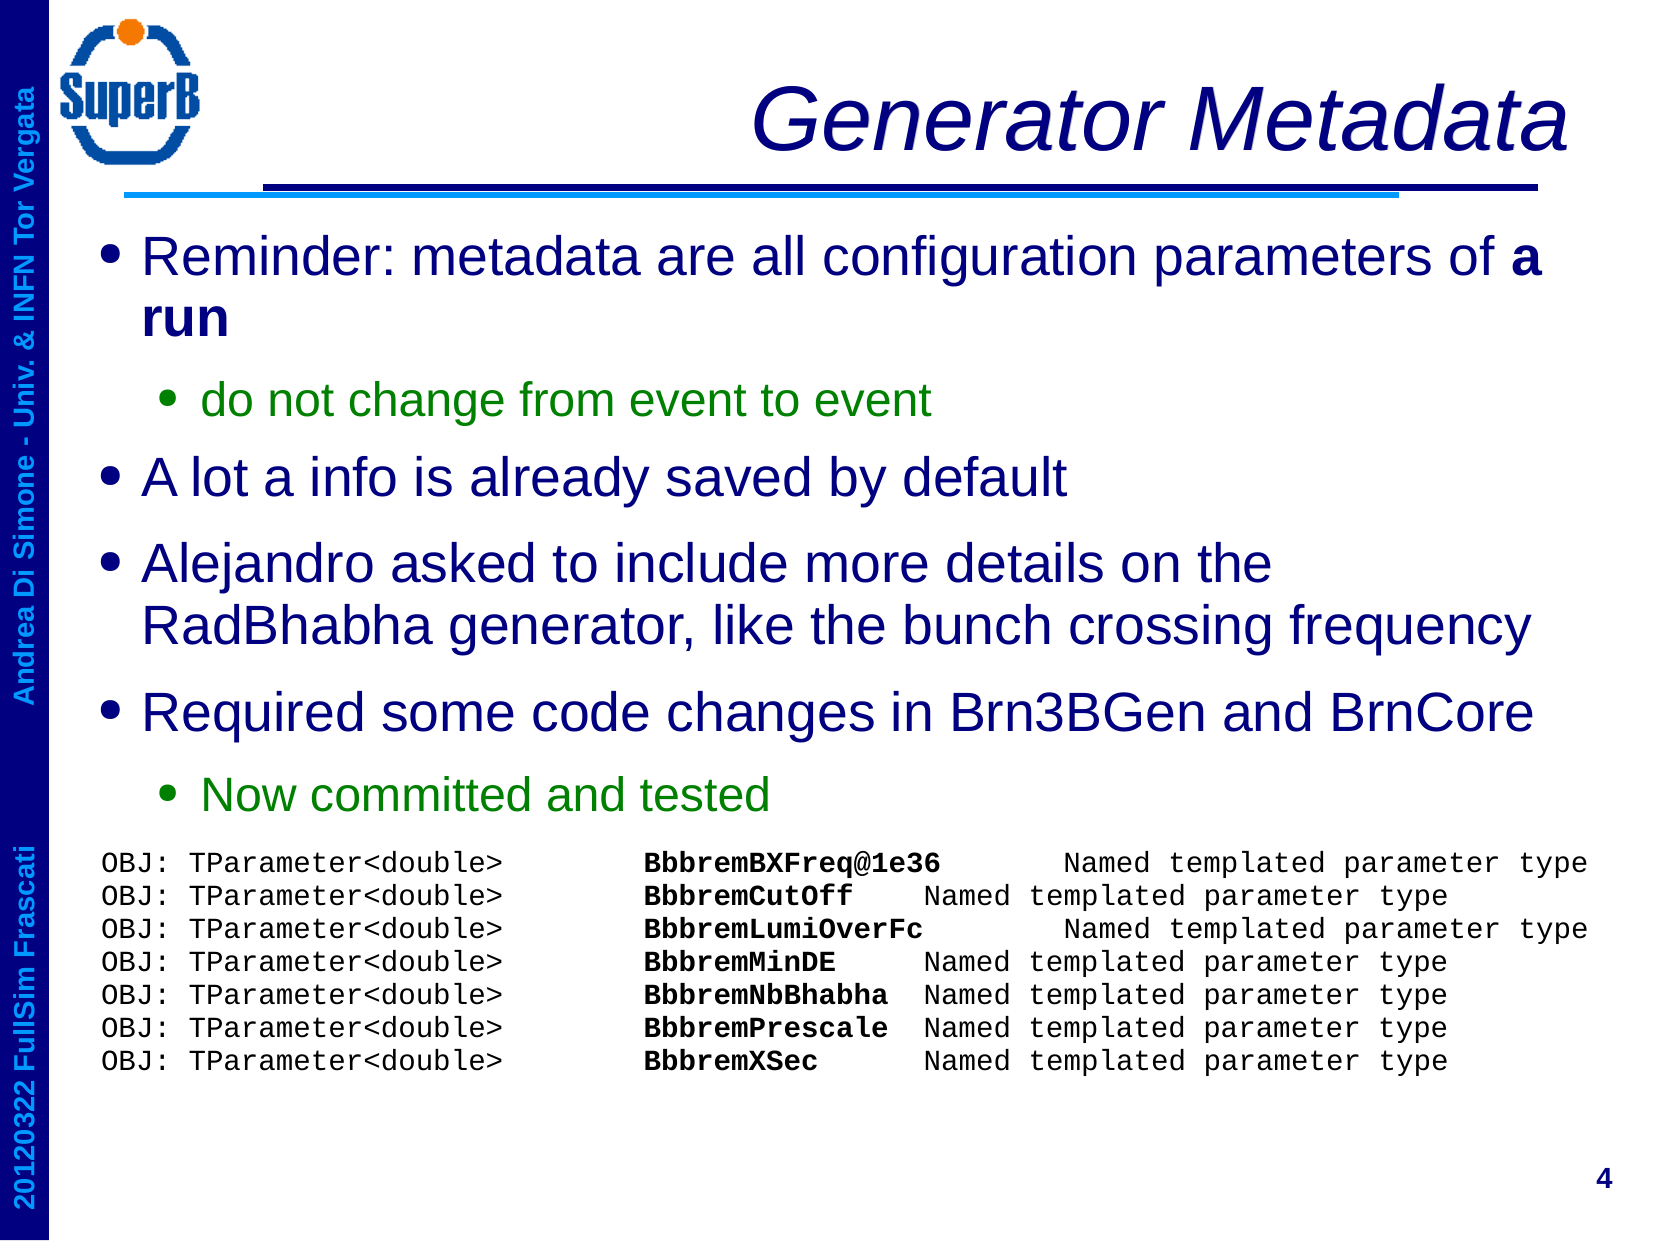

# Generator Metadata
Reminder: metadata are all configuration parameters of a run
do not change from event to event
A lot a info is already saved by default
Alejandro asked to include more details on the RadBhabha generator, like the bunch crossing frequency
Required some code changes in Brn3BGen and BrnCore
Now committed and tested
Andrea Di Simone - Univ. & INFN Tor Vergata
 OBJ: TParameter<double> BbbremBXFreq@1e36 Named templated parameter type
 OBJ: TParameter<double> BbbremCutOff Named templated parameter type
 OBJ: TParameter<double> BbbremLumiOverFc Named templated parameter type
 OBJ: TParameter<double> BbbremMinDE Named templated parameter type
 OBJ: TParameter<double> BbbremNbBhabha Named templated parameter type
 OBJ: TParameter<double> BbbremPrescale Named templated parameter type
 OBJ: TParameter<double> BbbremXSec Named templated parameter type
20120322 FullSim Frascati
4